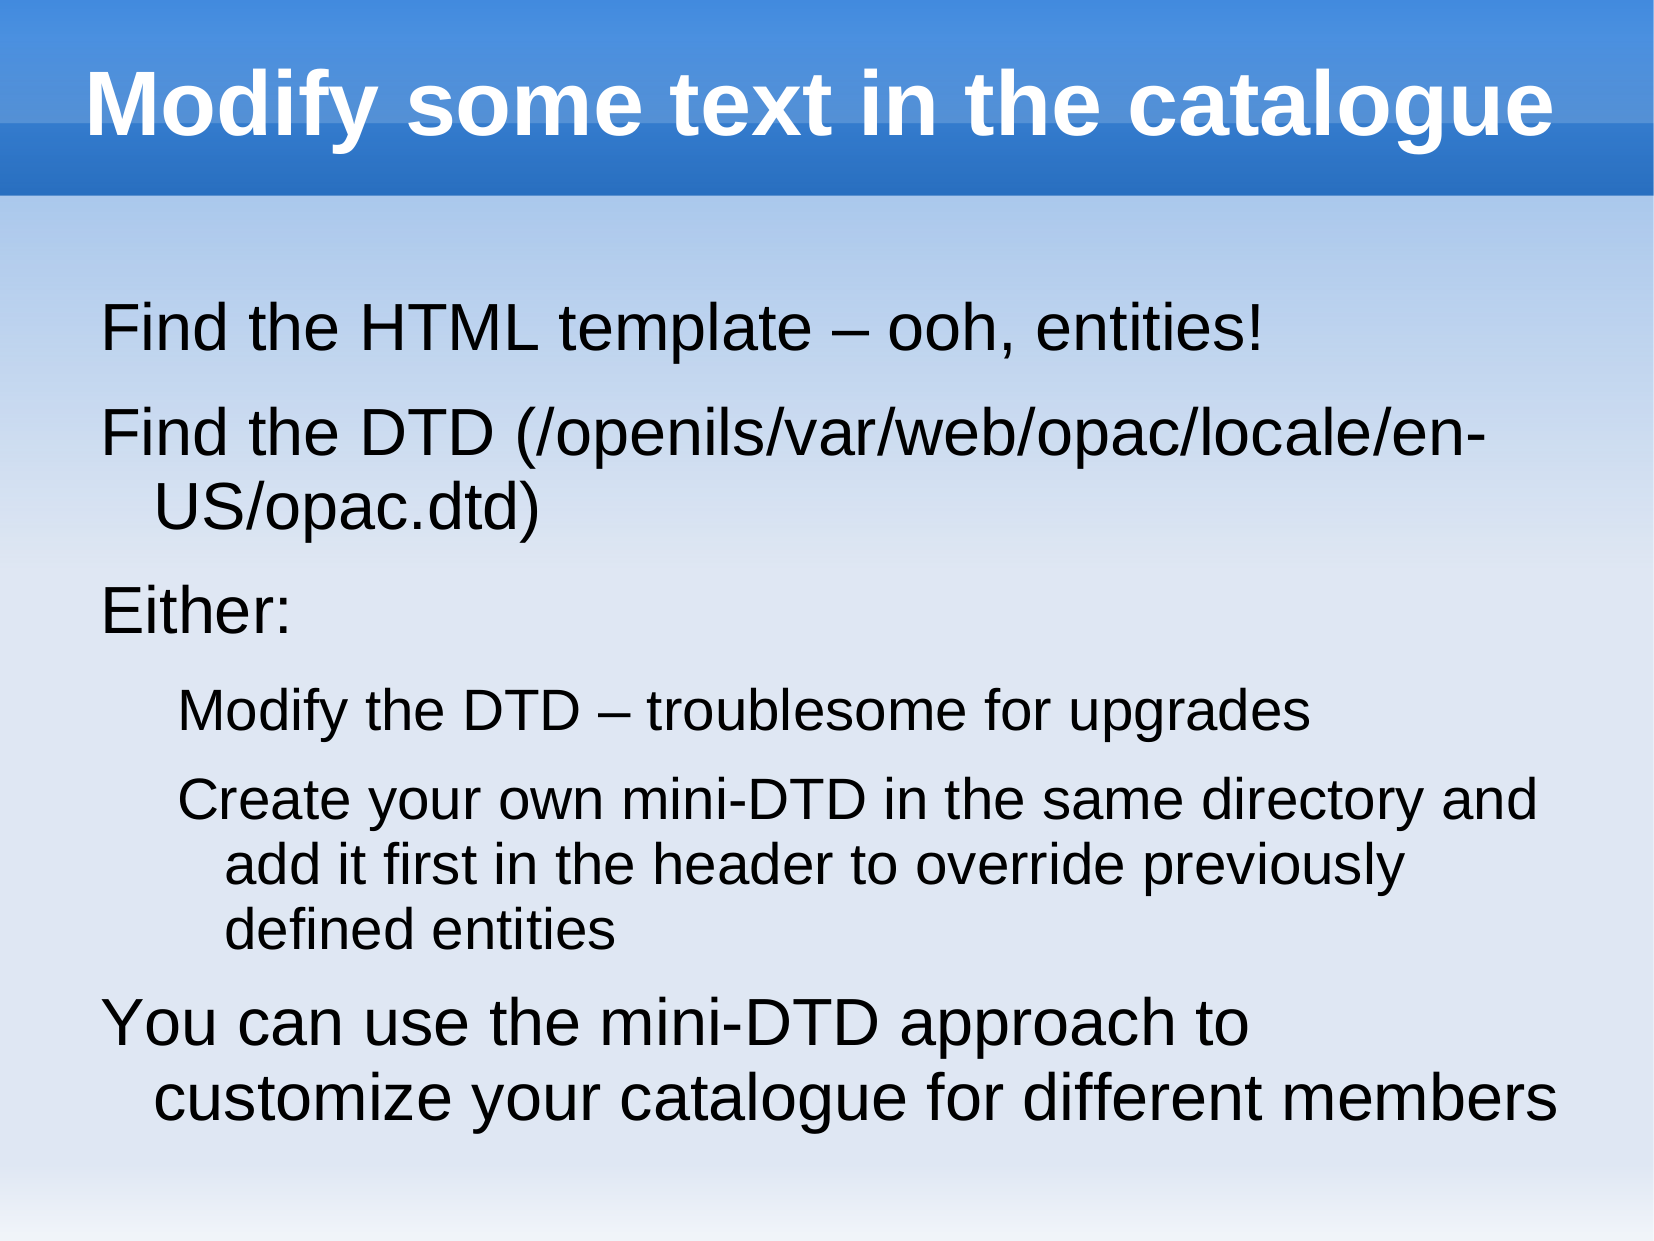

# Modify some text in the catalogue
Find the HTML template – ooh, entities!
Find the DTD (/openils/var/web/opac/locale/en-US/opac.dtd)
Either:
Modify the DTD – troublesome for upgrades
Create your own mini-DTD in the same directory and add it first in the header to override previously defined entities
You can use the mini-DTD approach to customize your catalogue for different members